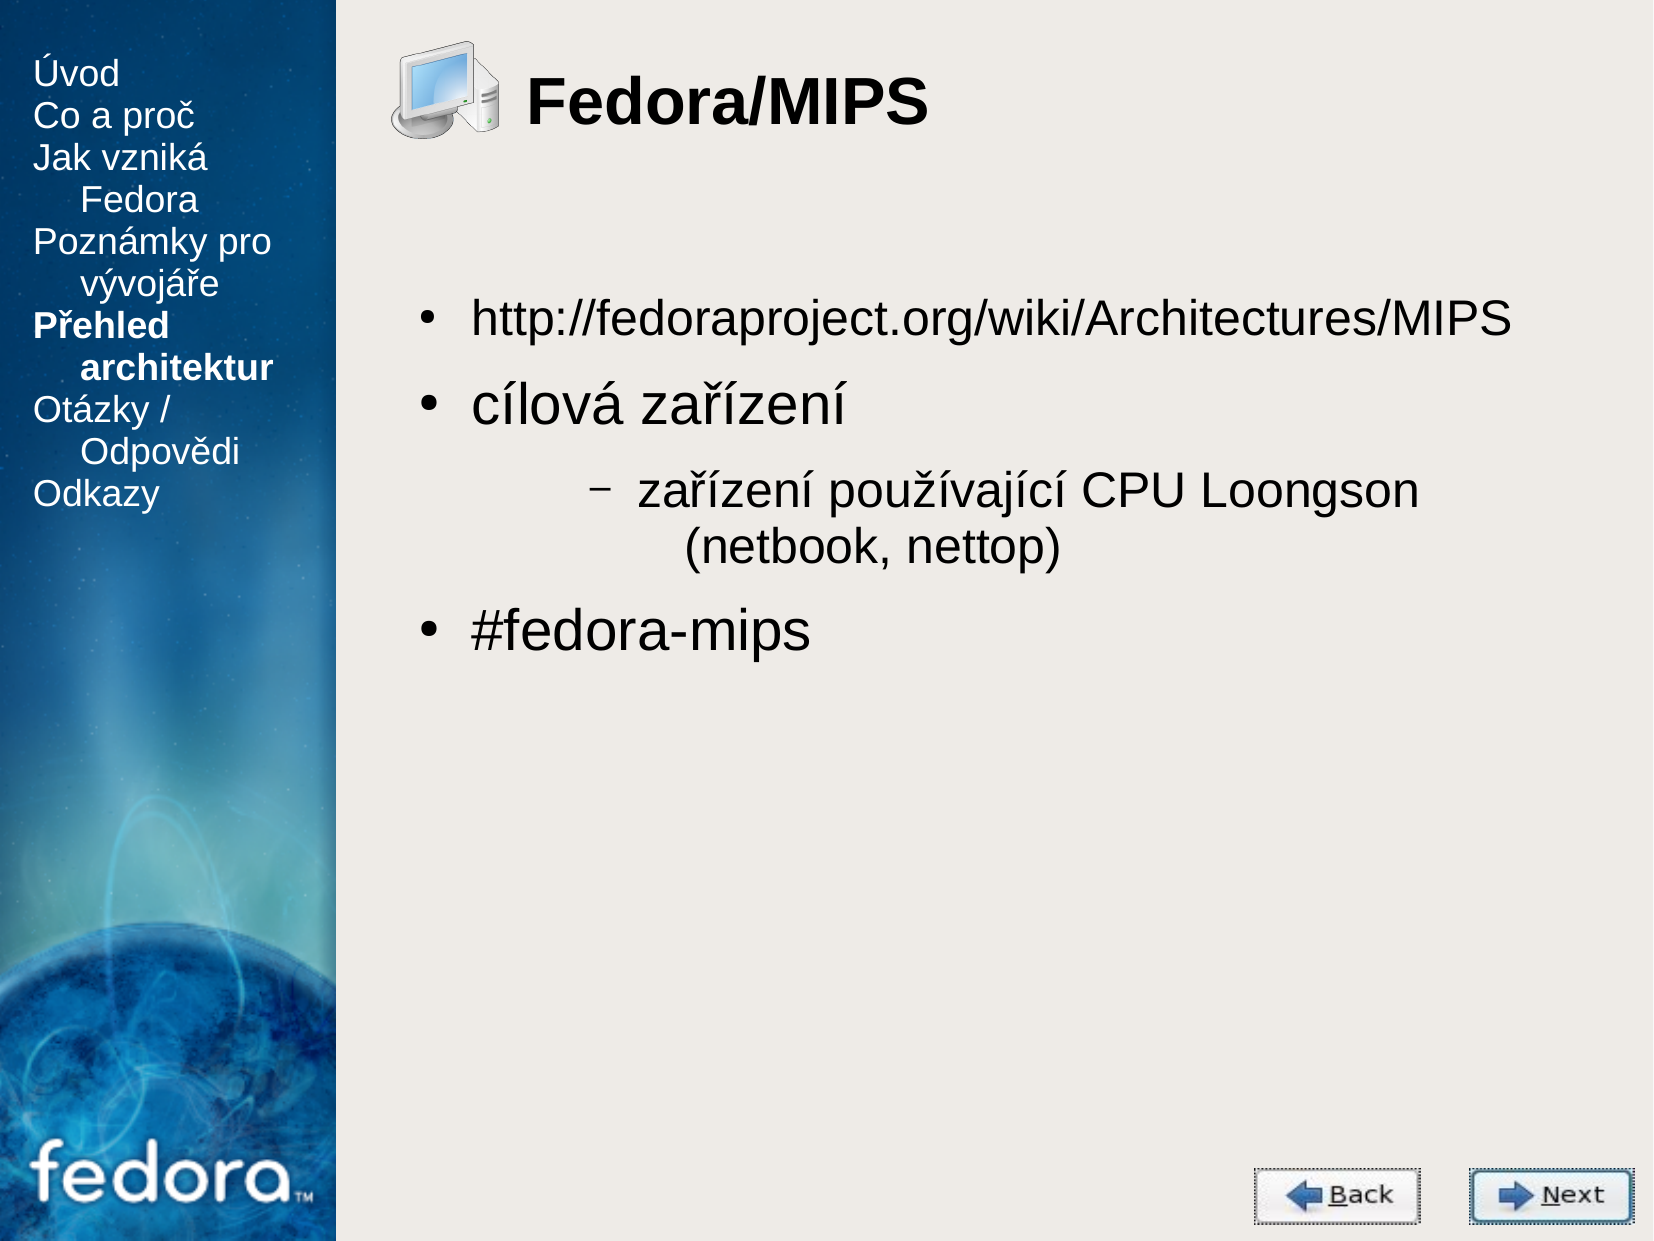

Úvod
Co a proč
Jak vzniká Fedora
Poznámky pro vývojáře
Přehled architektur
Otázky / Odpovědi
Odkazy
# Agenda
Fedora/MIPS
http://fedoraproject.org/wiki/Architectures/MIPS
cílová zařízení
zařízení používající CPU Loongson (netbook, nettop)
#fedora-mips